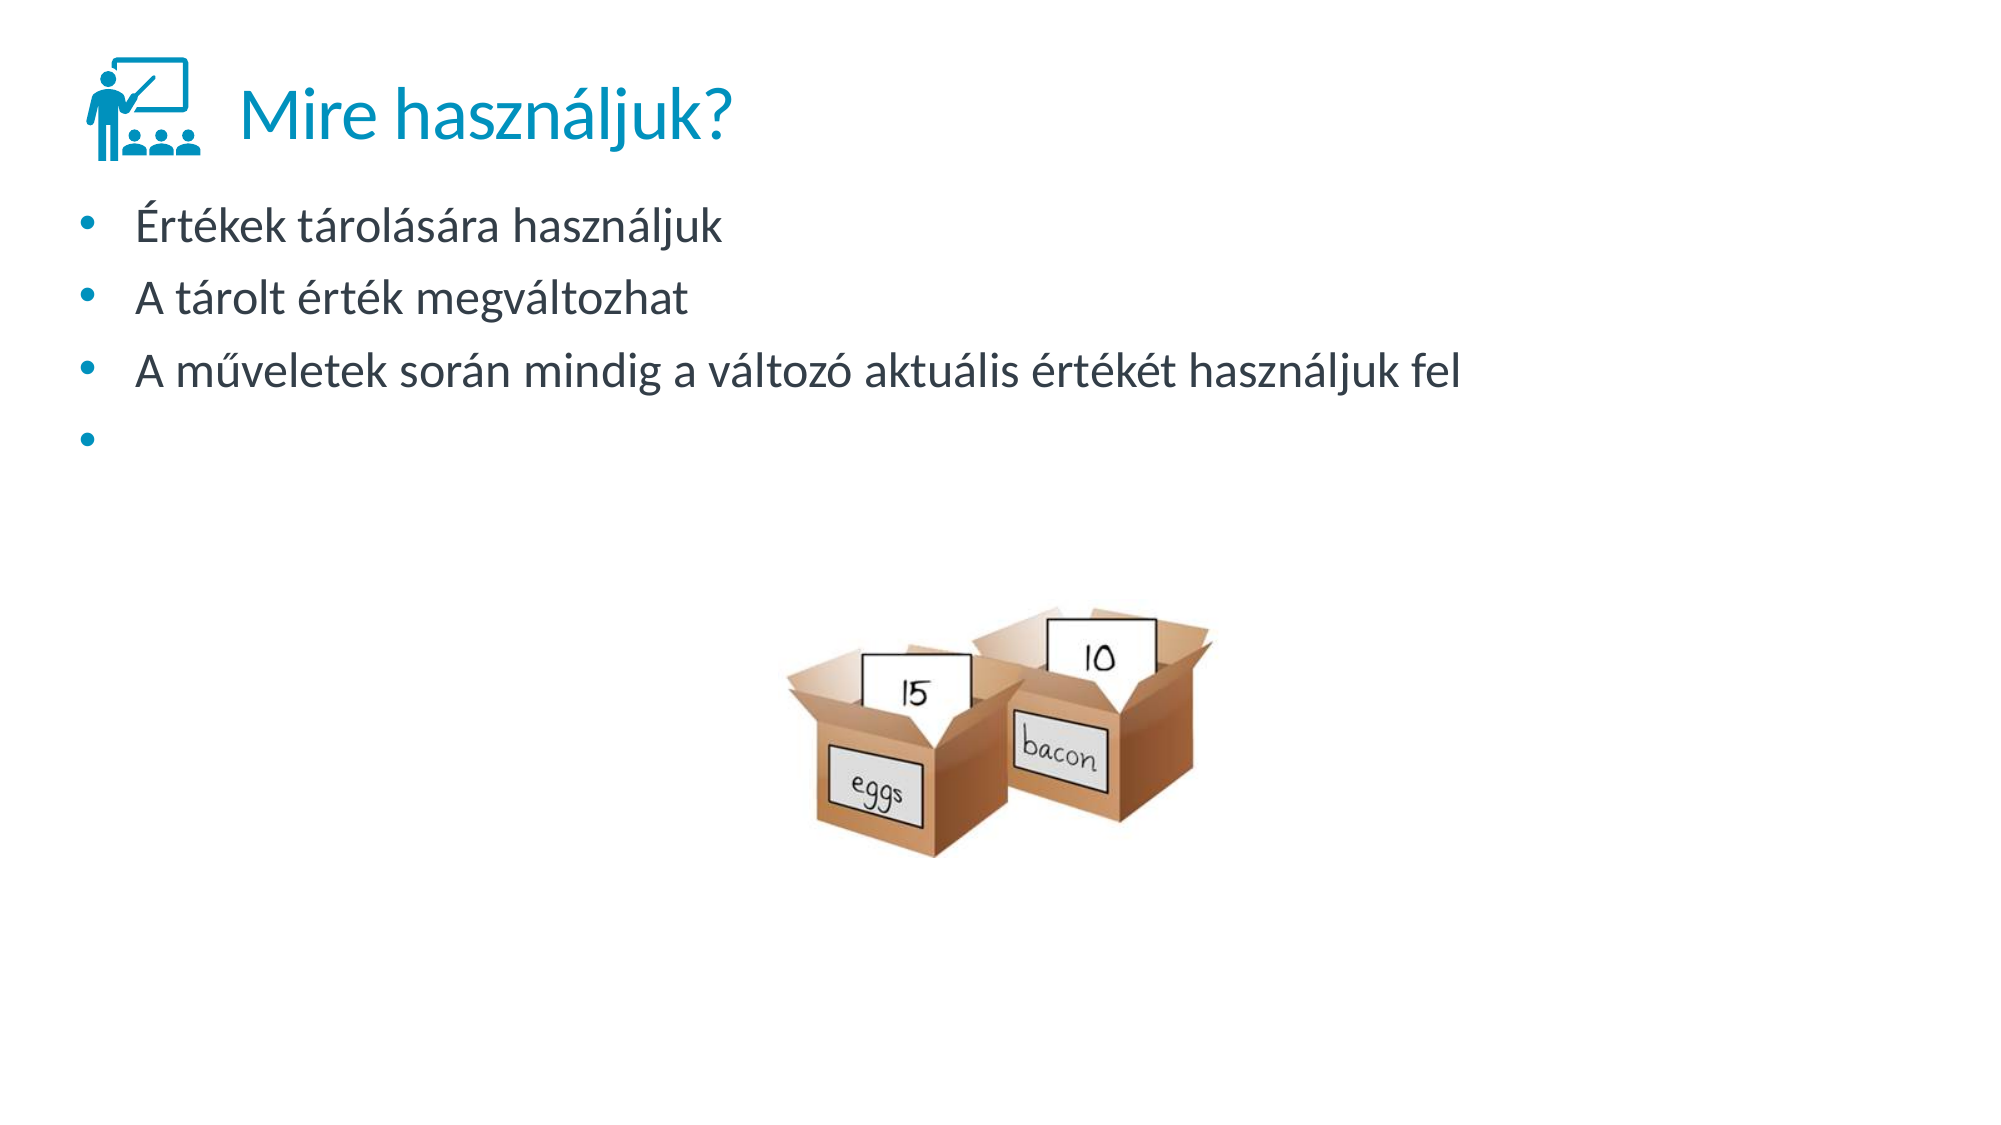

Mire használjuk?
# Értékek tárolására használjuk
A tárolt érték megváltozhat
A műveletek során mindig a változó aktuális értékét használjuk fel